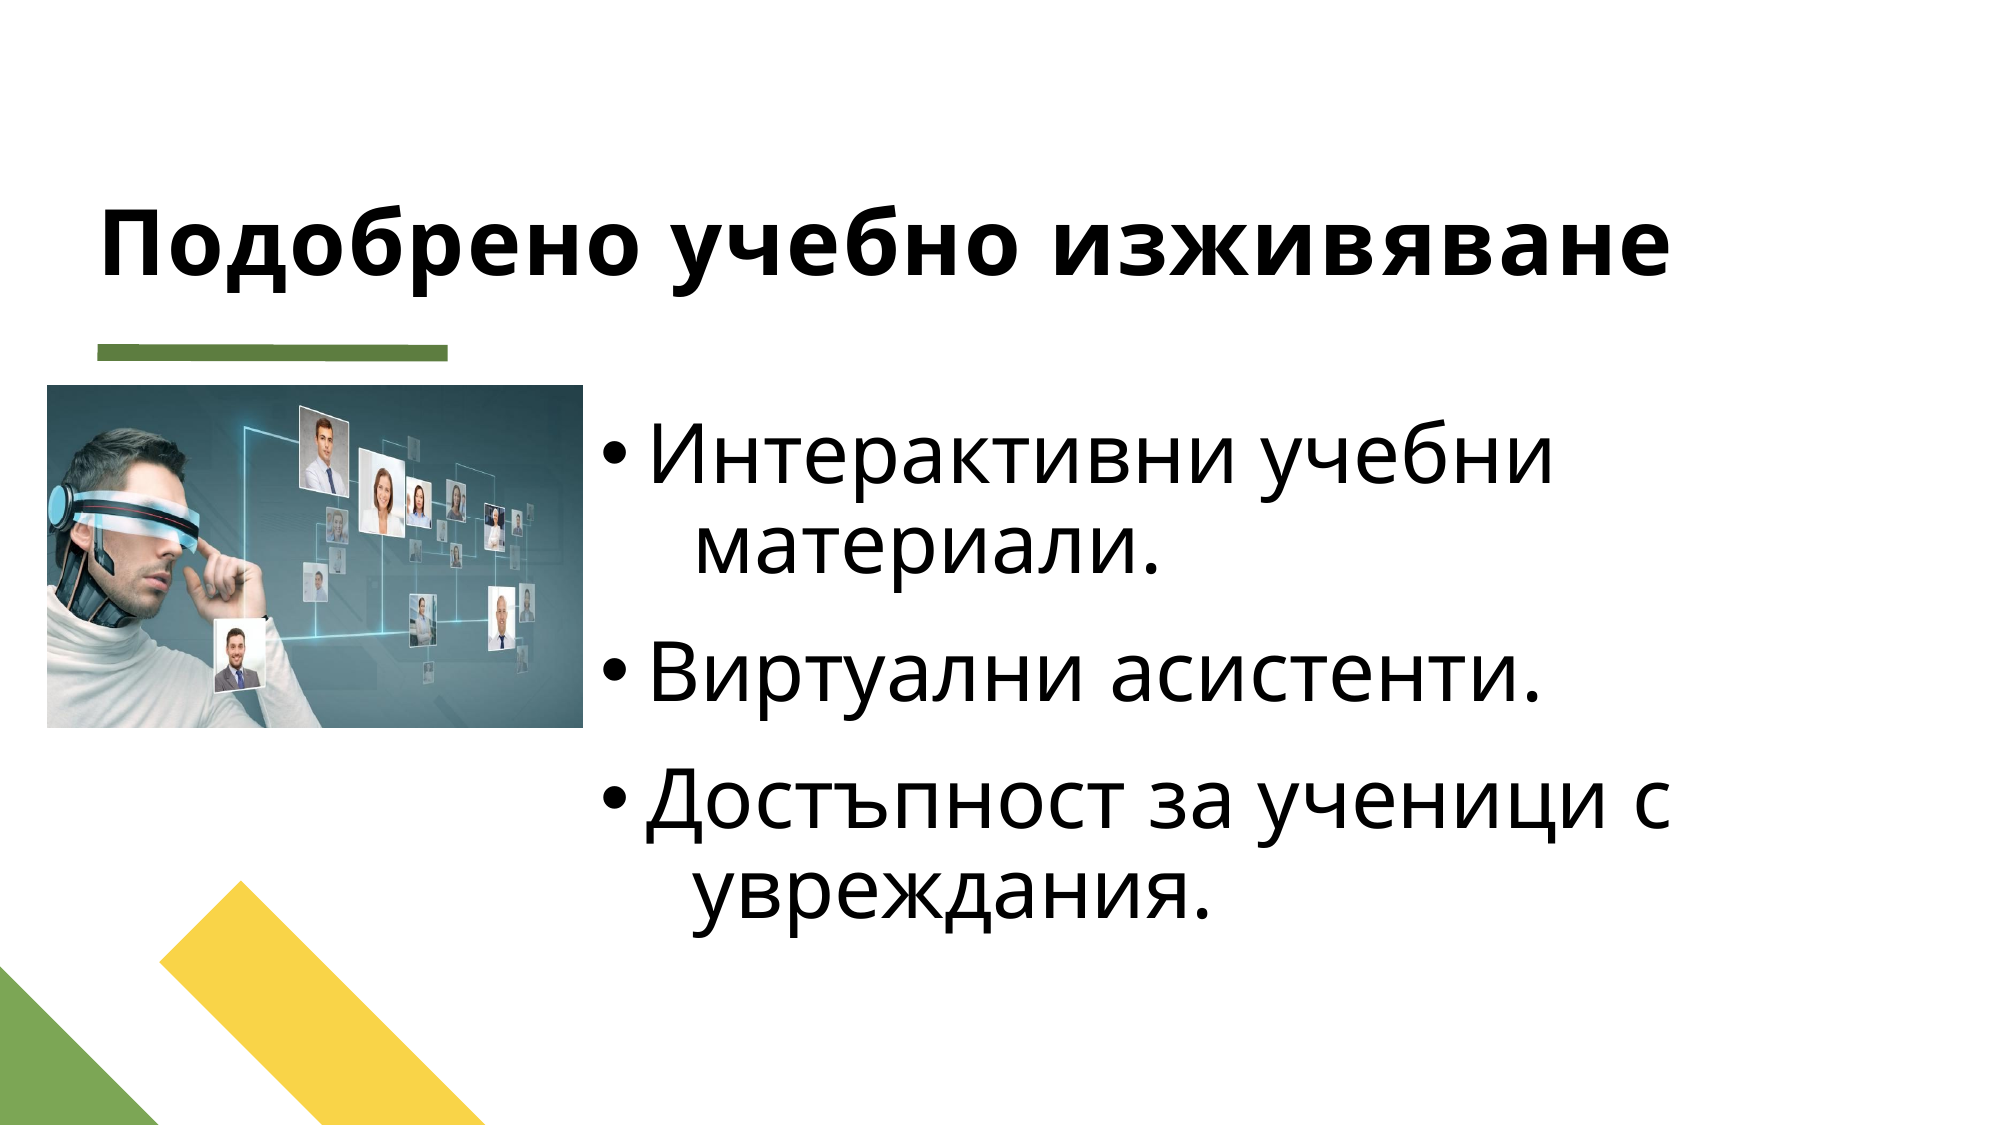

# Подобрено учебно изживяване
Интерактивни учебни материали.
Виртуални асистенти.
Достъпност за ученици с увреждания.
This Photo by Unknown Author is licensed under CC BY